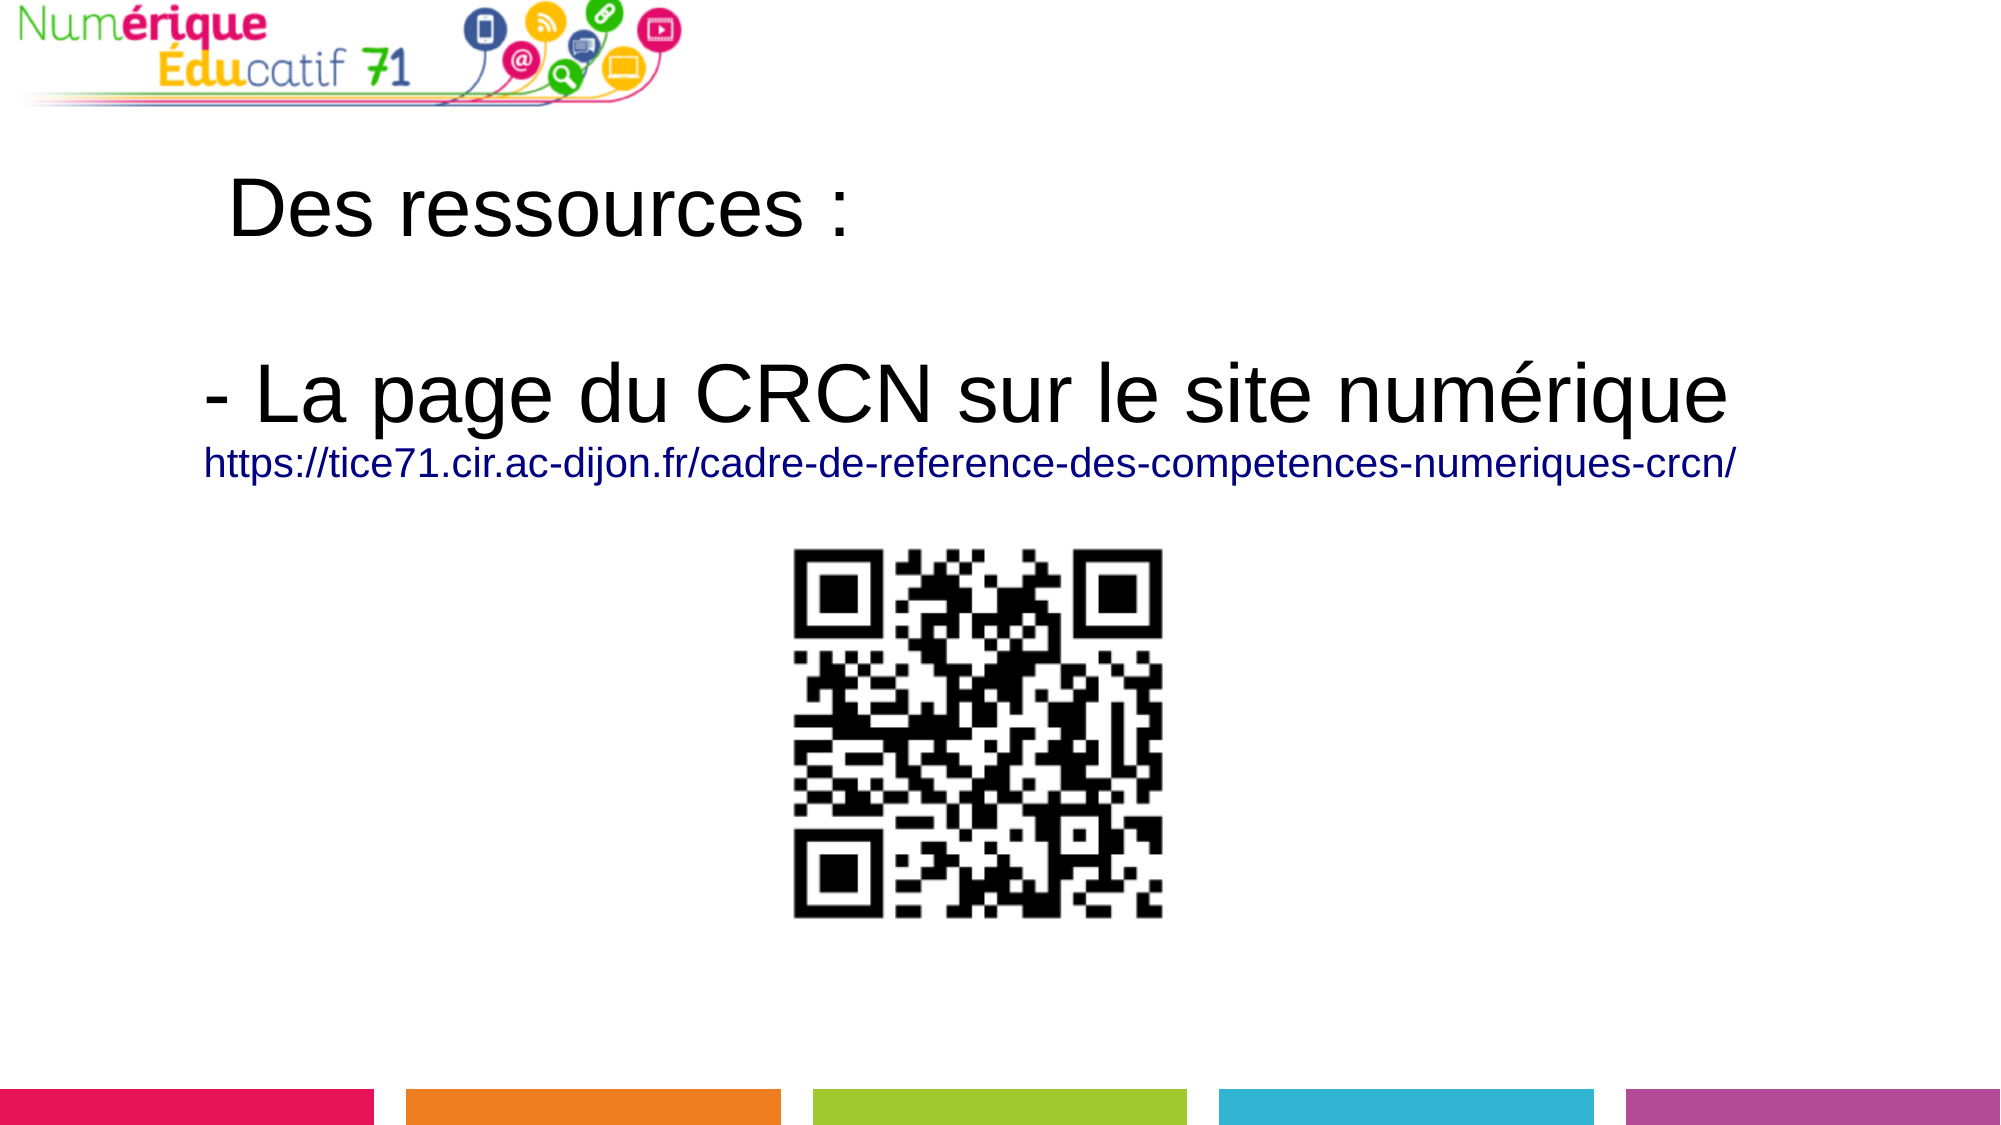

Des ressources :
- La page du CRCN sur le site numérique
https://tice71.cir.ac-dijon.fr/cadre-de-reference-des-competences-numeriques-crcn/